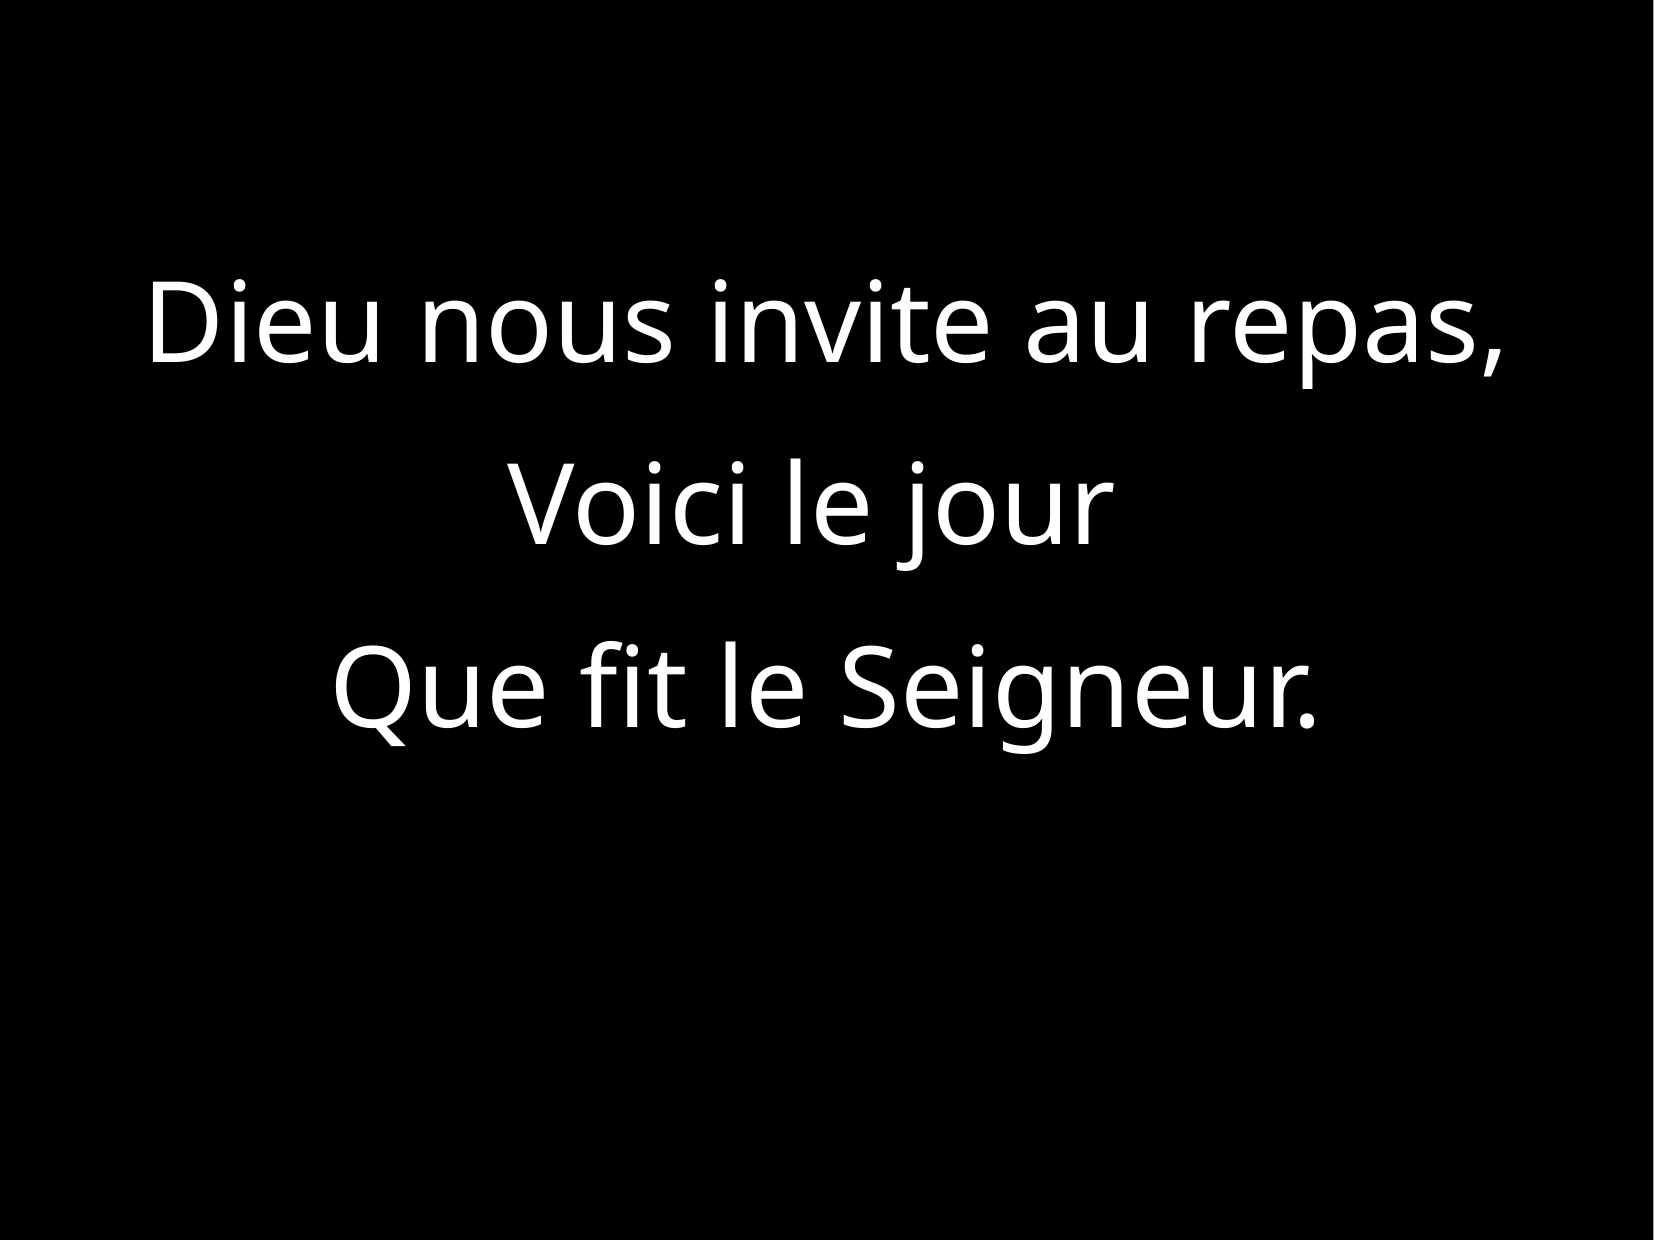

# Dieu nous invite au repas,
Voici le jour
Que fit le Seigneur.